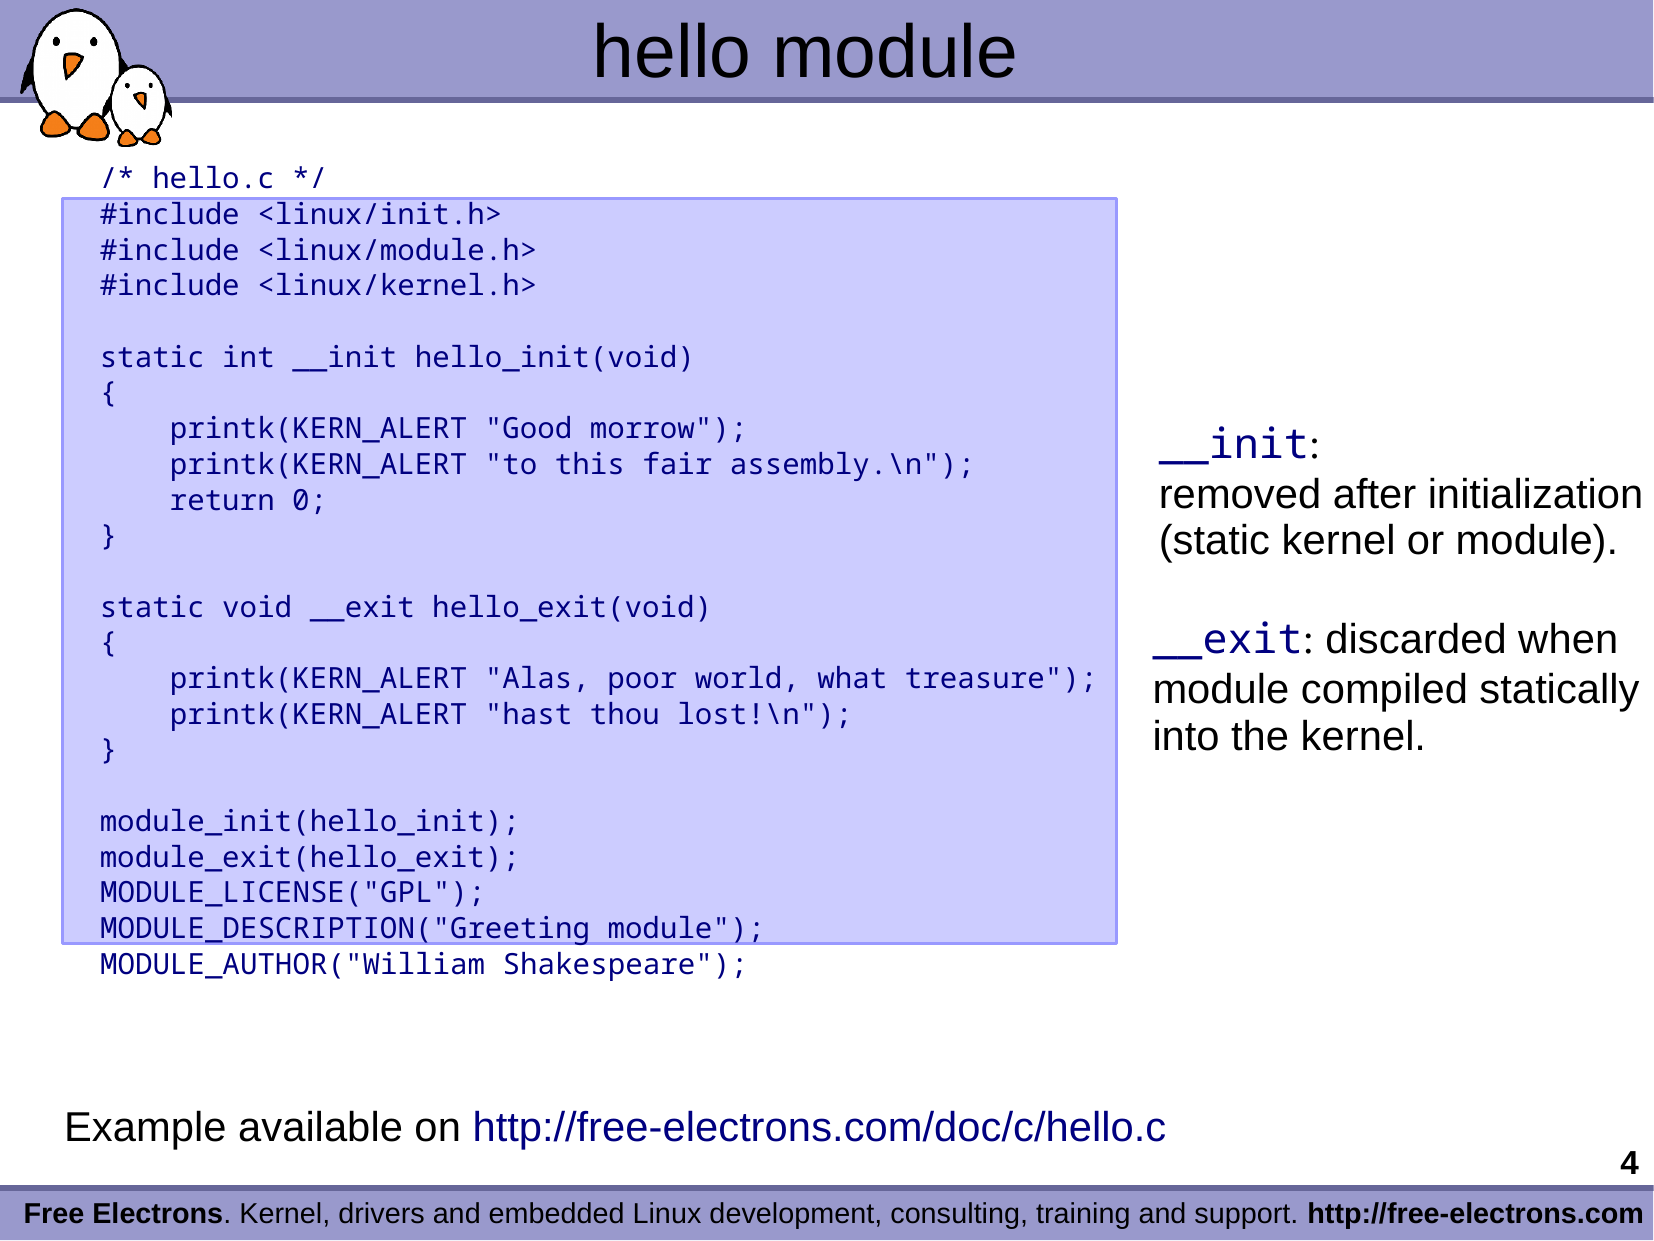

# hello module
/* hello.c */
#include <linux/init.h>
#include <linux/module.h>
#include <linux/kernel.h>
static int __init hello_init(void)
{
 printk(KERN_ALERT "Good morrow");
 printk(KERN_ALERT "to this fair assembly.\n");
 return 0;
}
static void __exit hello_exit(void)
{
 printk(KERN_ALERT "Alas, poor world, what treasure");
 printk(KERN_ALERT "hast thou lost!\n");
}
module_init(hello_init);
module_exit(hello_exit);
MODULE_LICENSE("GPL");
MODULE_DESCRIPTION("Greeting module");
MODULE_AUTHOR("William Shakespeare");
__init:
removed after initialization
(static kernel or module).
__exit: discarded when
module compiled statically
into the kernel.
Example available on http://free-electrons.com/doc/c/hello.c